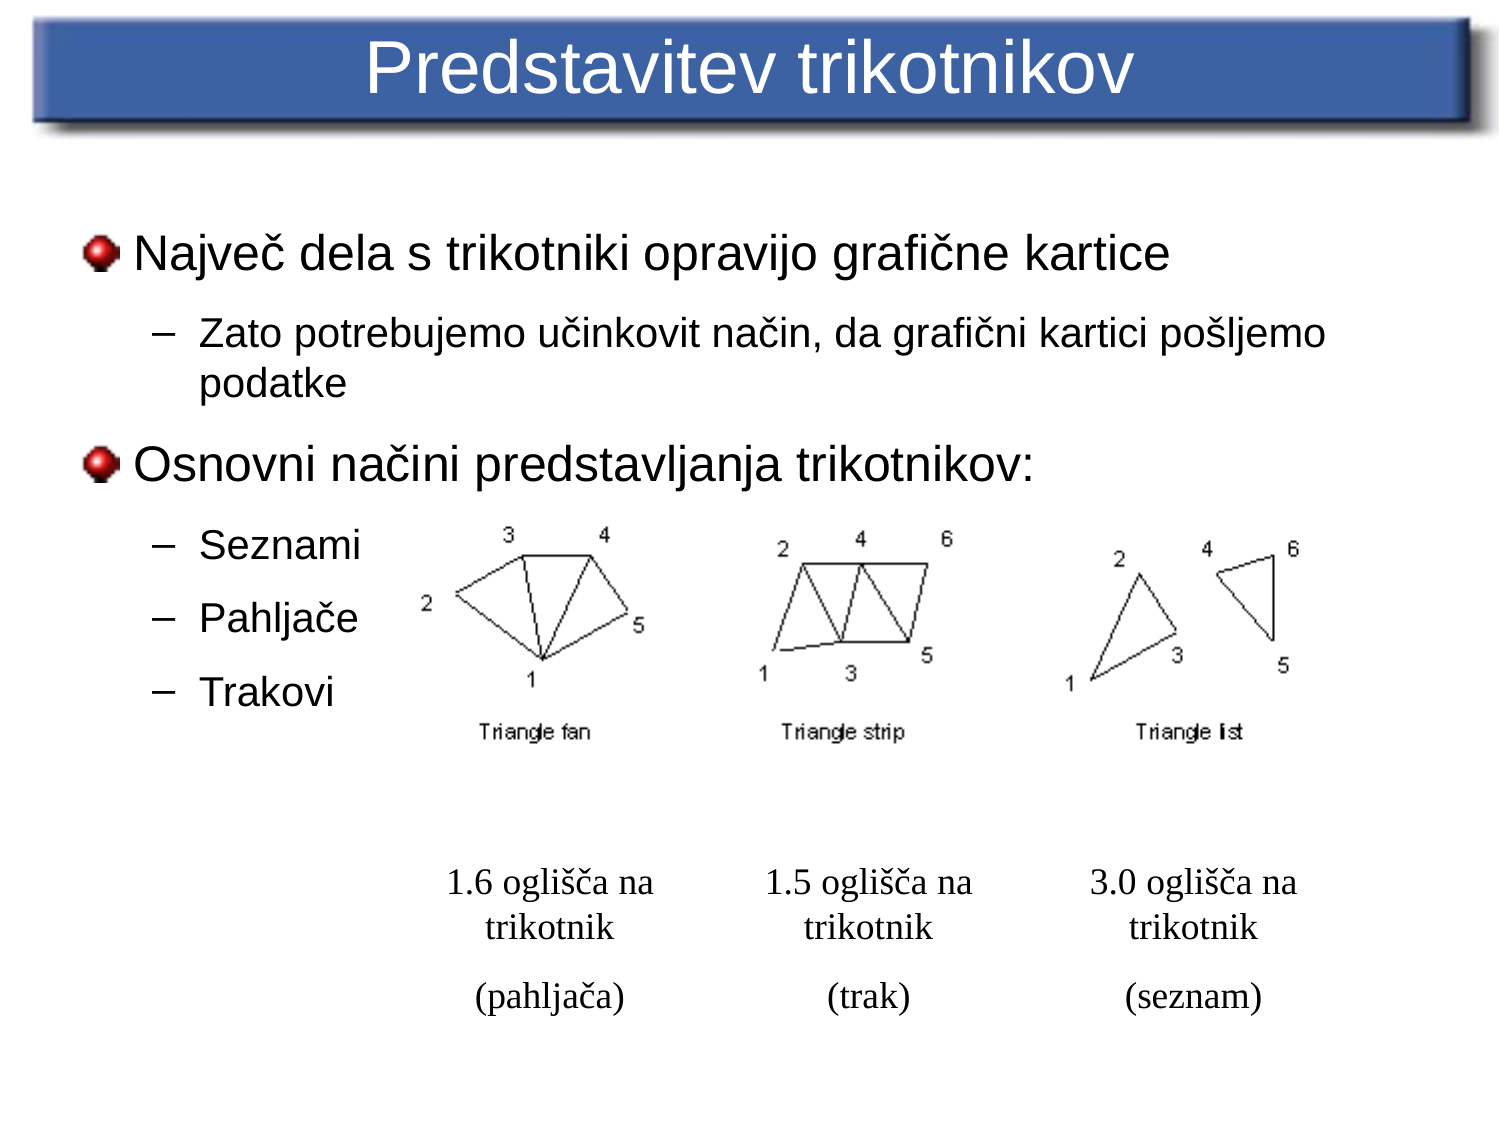

# Predstavitev trikotnikov
Največ dela s trikotniki opravijo grafične kartice
Zato potrebujemo učinkovit način, da grafični kartici pošljemo podatke
Osnovni načini predstavljanja trikotnikov:
Seznami
Pahljače
Trakovi
1.6 oglišča na trikotnik
(pahljača)
1.5 oglišča na trikotnik
(trak)
3.0 oglišča na trikotnik
(seznam)